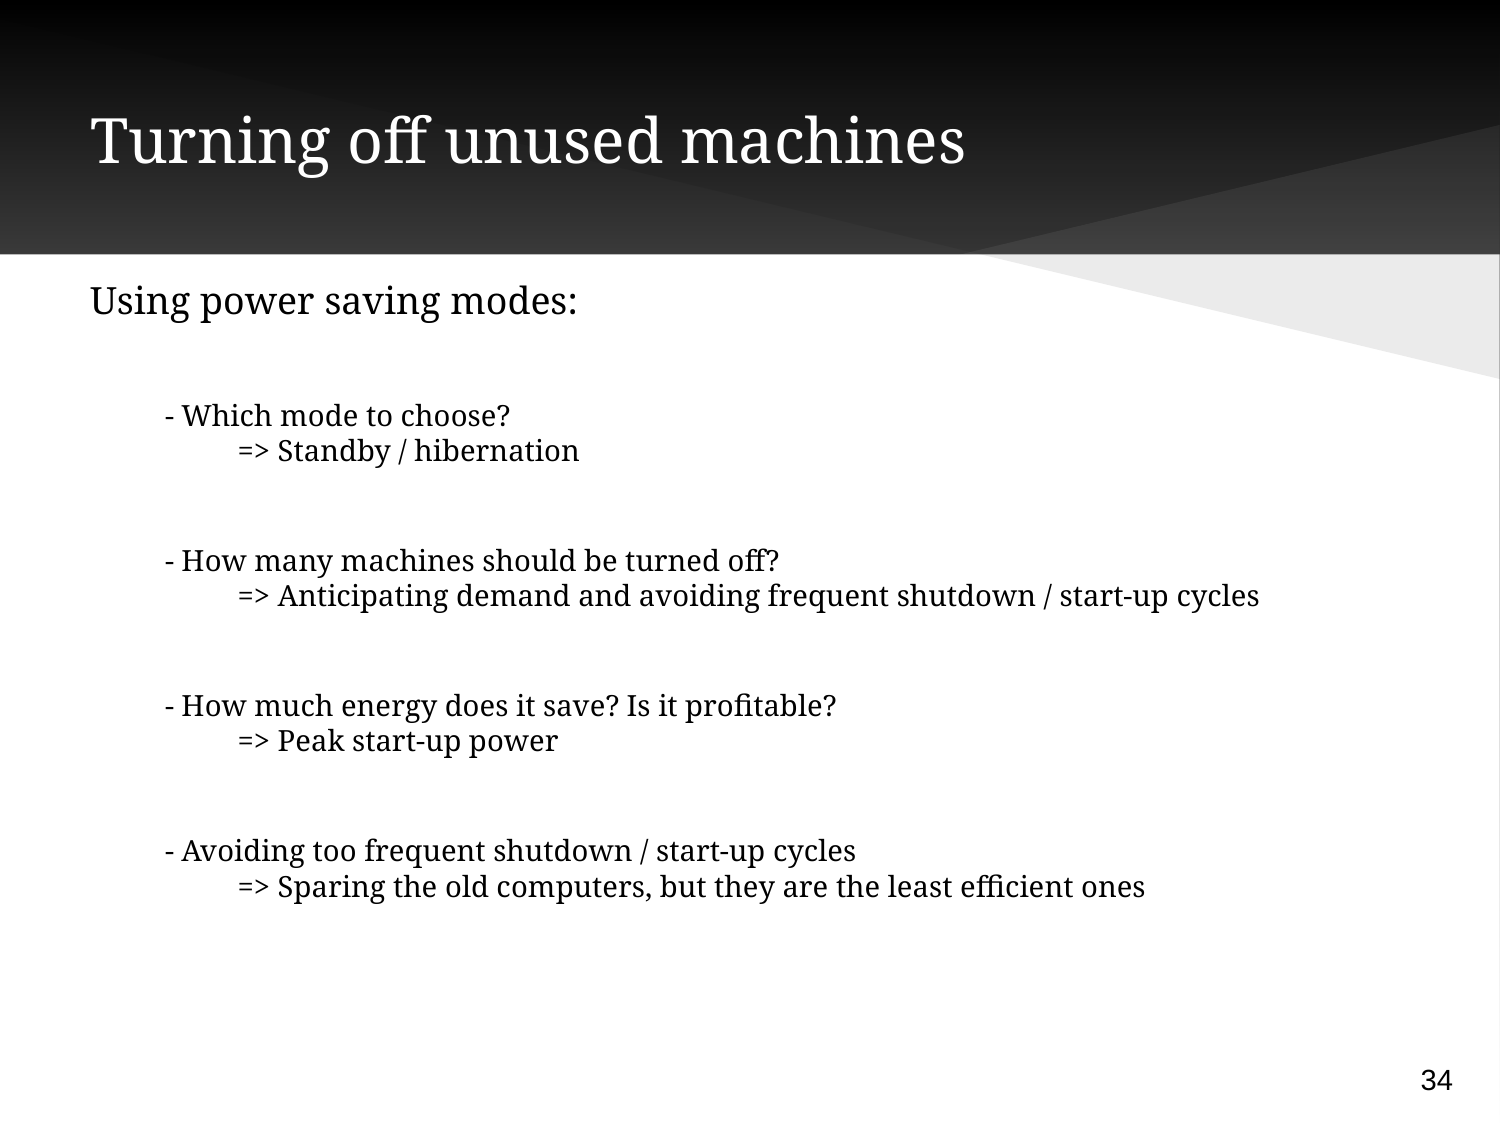

# Turning off unused machines
Using power saving modes:
- Which mode to choose?
	=> Standby / hibernation
- How many machines should be turned off?
	=> Anticipating demand and avoiding frequent shutdown / start-up cycles
- How much energy does it save? Is it profitable?
	=> Peak start-up power
- Avoiding too frequent shutdown / start-up cycles
	=> Sparing the old computers, but they are the least efficient ones
34